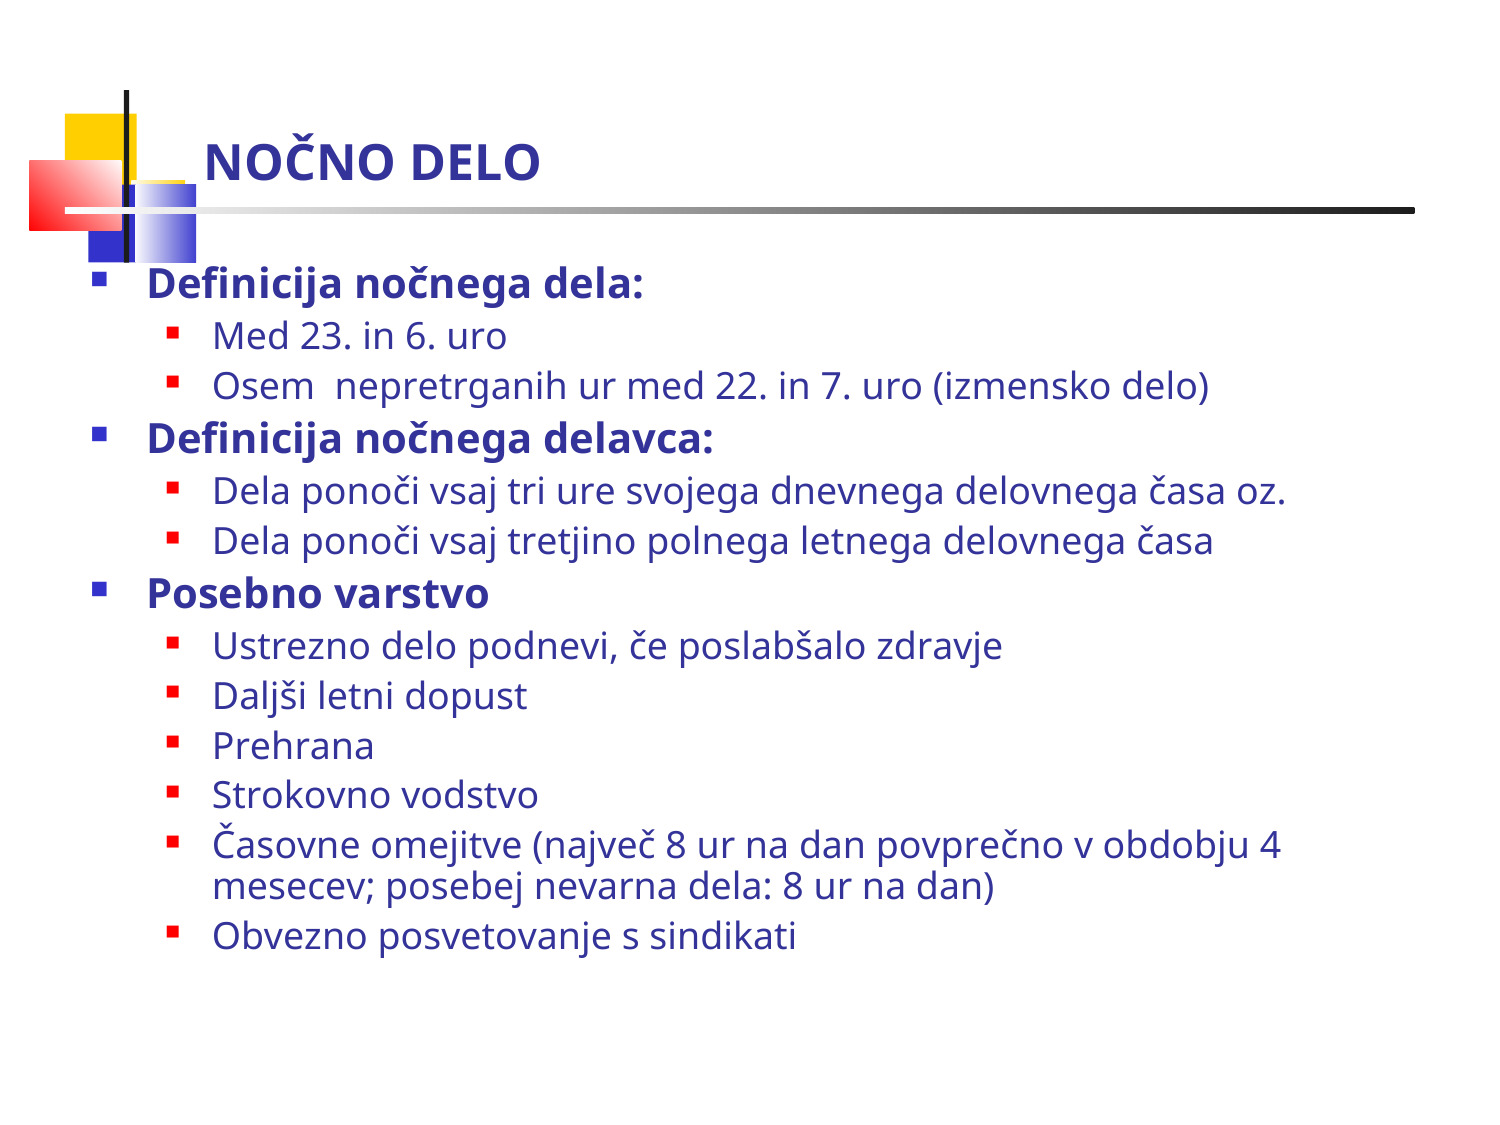

# NOČNO DELO
Definicija nočnega dela:
Med 23. in 6. uro
Osem nepretrganih ur med 22. in 7. uro (izmensko delo)
Definicija nočnega delavca:
Dela ponoči vsaj tri ure svojega dnevnega delovnega časa oz.
Dela ponoči vsaj tretjino polnega letnega delovnega časa
Posebno varstvo
Ustrezno delo podnevi, če poslabšalo zdravje
Daljši letni dopust
Prehrana
Strokovno vodstvo
Časovne omejitve (največ 8 ur na dan povprečno v obdobju 4 mesecev; posebej nevarna dela: 8 ur na dan)
Obvezno posvetovanje s sindikati